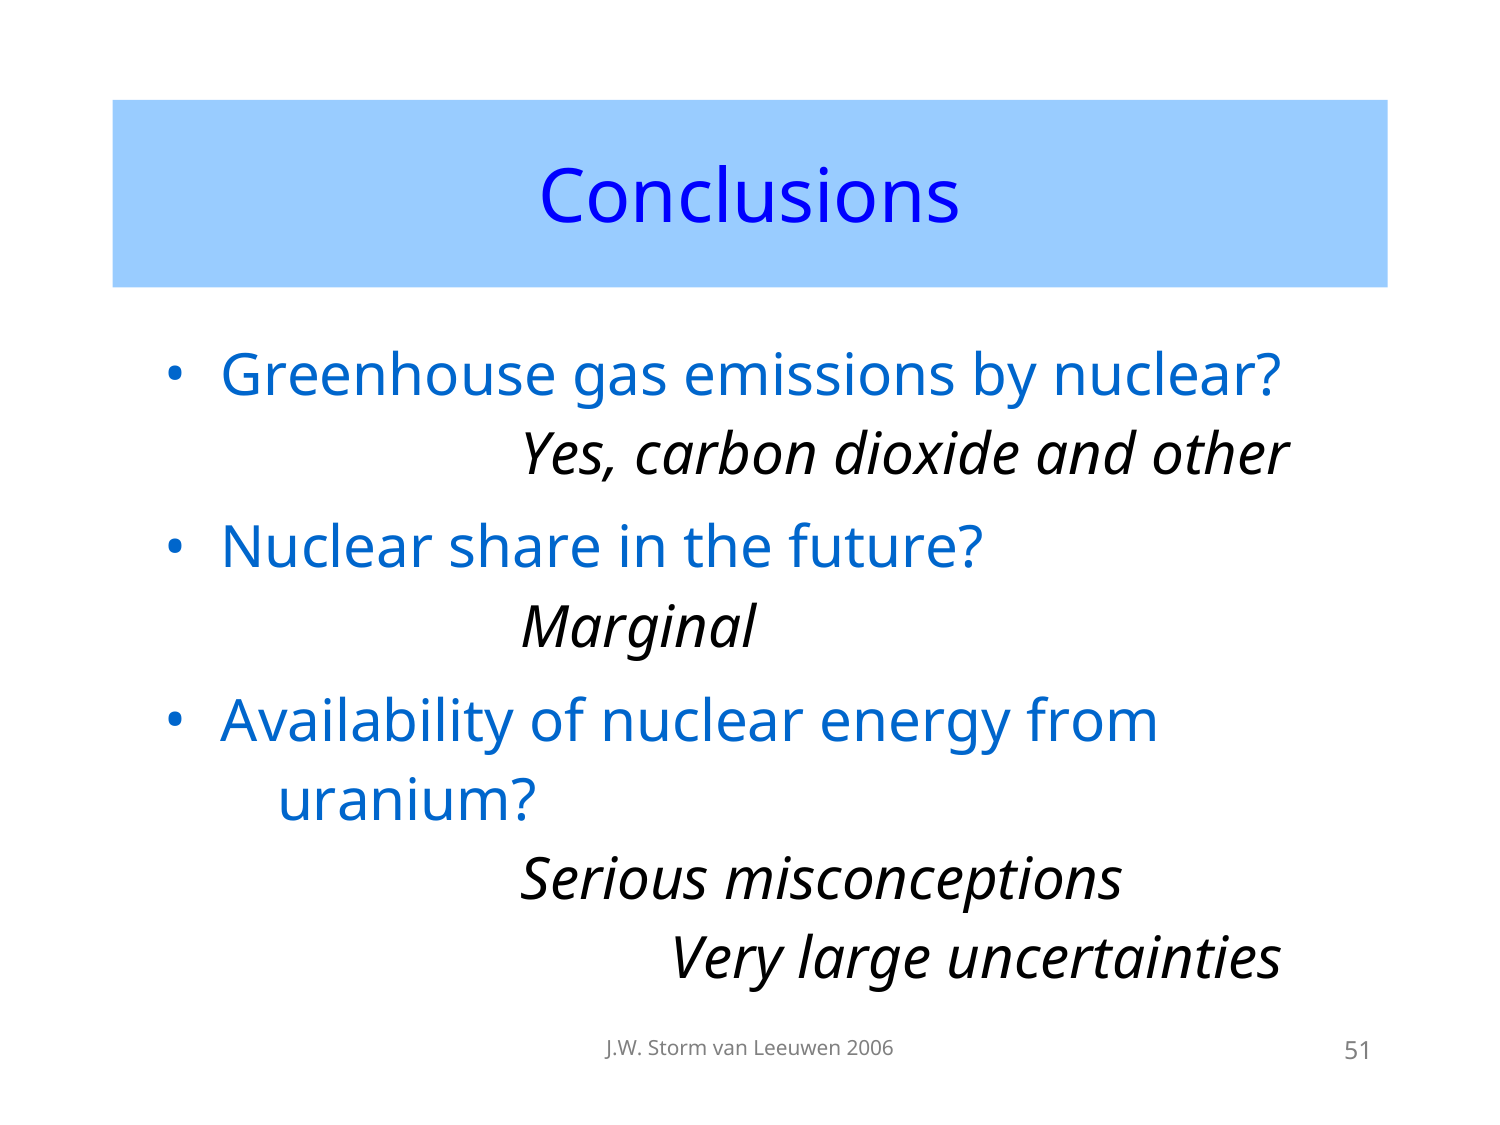

# Conclusions
Greenhouse gas emissions by nuclear?		Yes, carbon dioxide and other
Nuclear share in the future?				Marginal
Availability of nuclear energy from uranium?							Serious misconceptions				Very large uncertainties
J.W. Storm van Leeuwen 2006
51